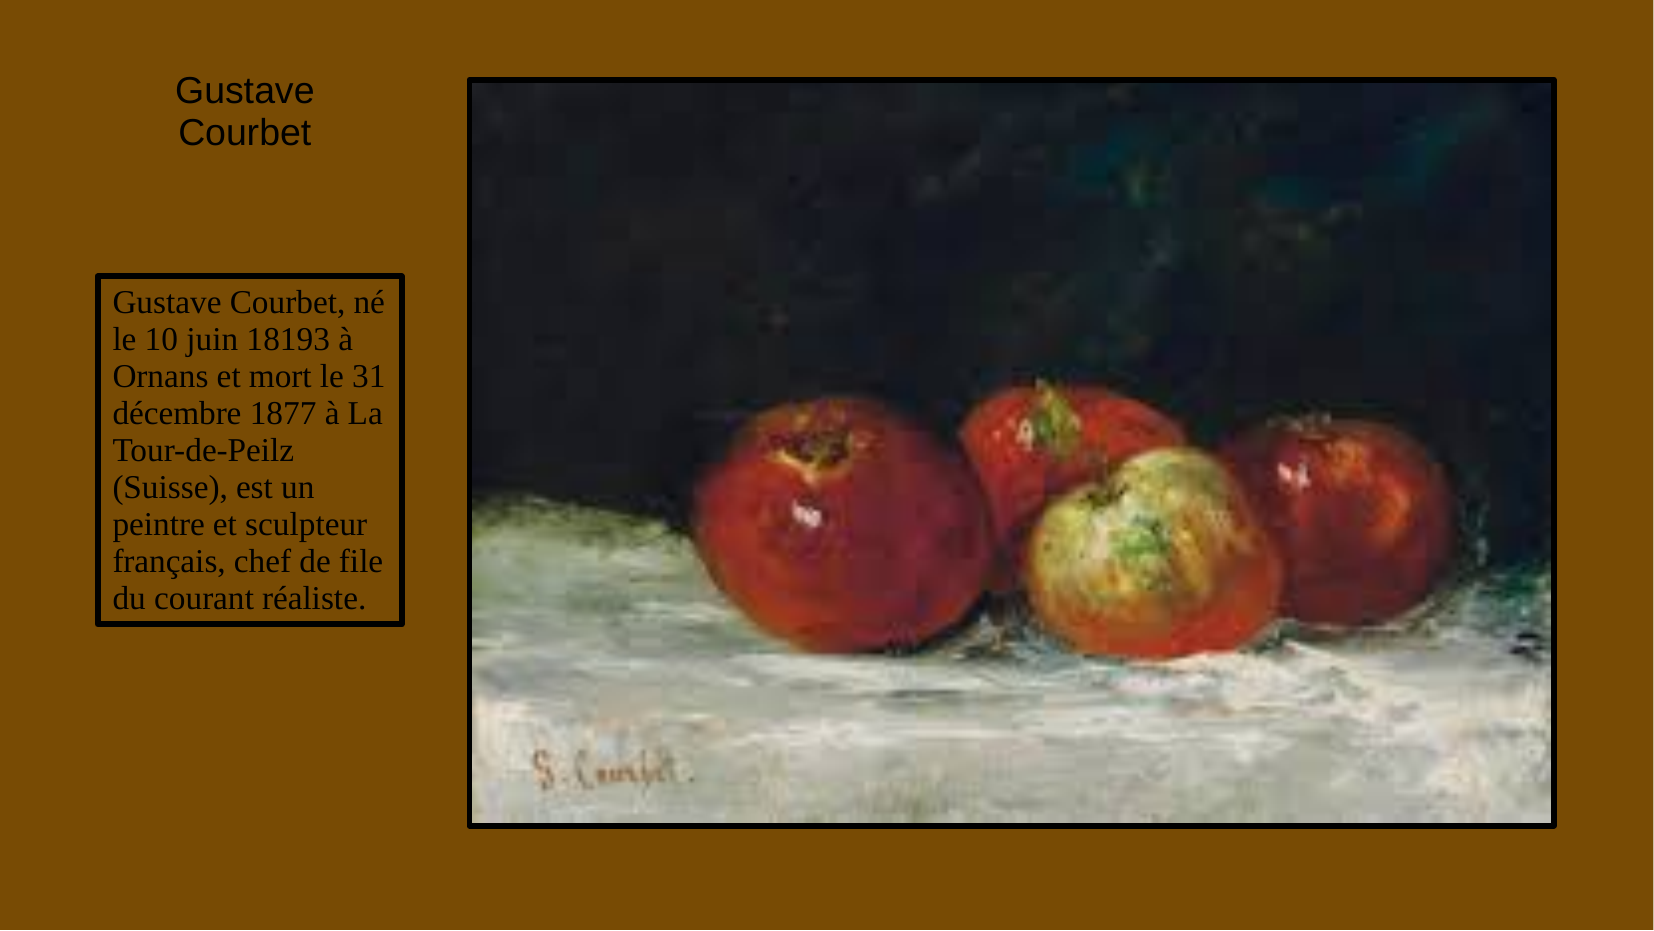

# Gustave Courbet
Gustave Courbet, né le 10 juin 18193 à Ornans et mort le 31 décembre 1877 à La Tour-de-Peilz (Suisse), est un peintre et sculpteur français, chef de file du courant réaliste.